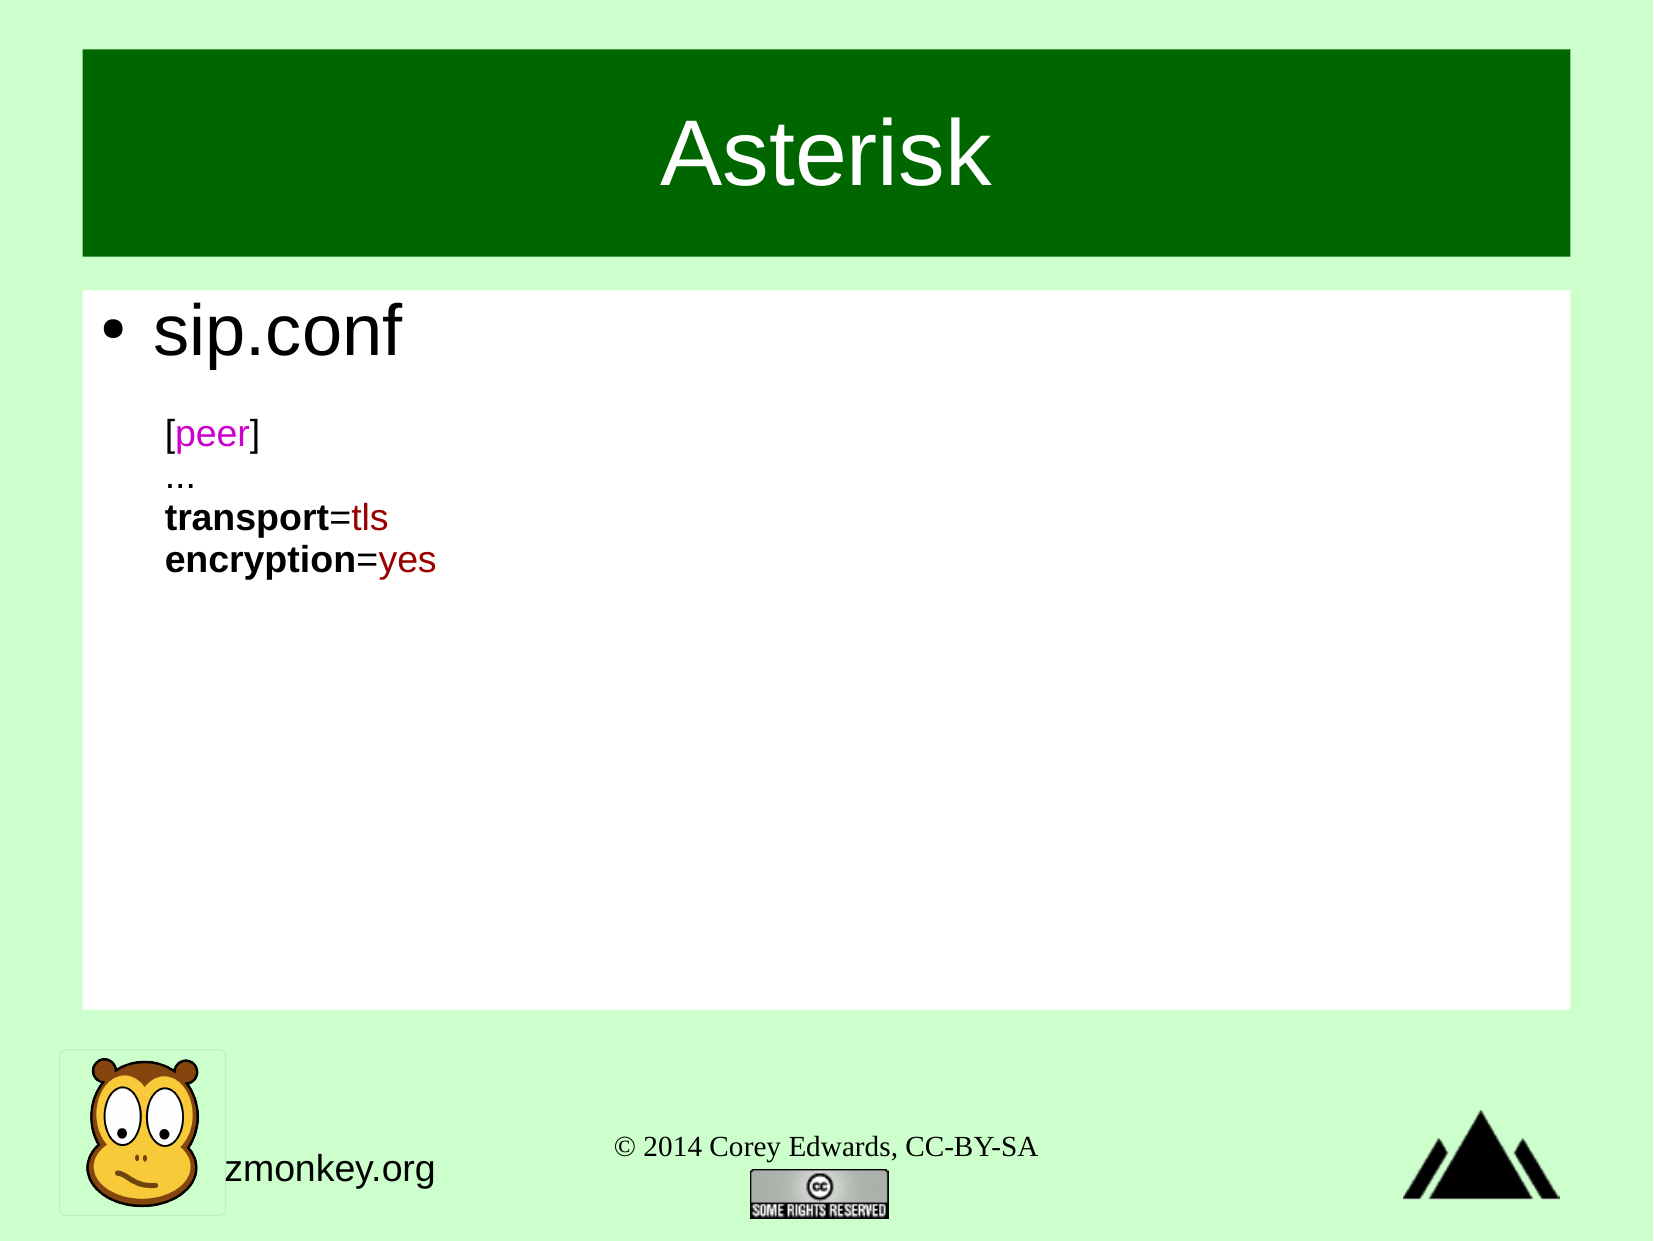

# Asterisk
sip.conf
[peer]
...
transport=tls
encryption=yes